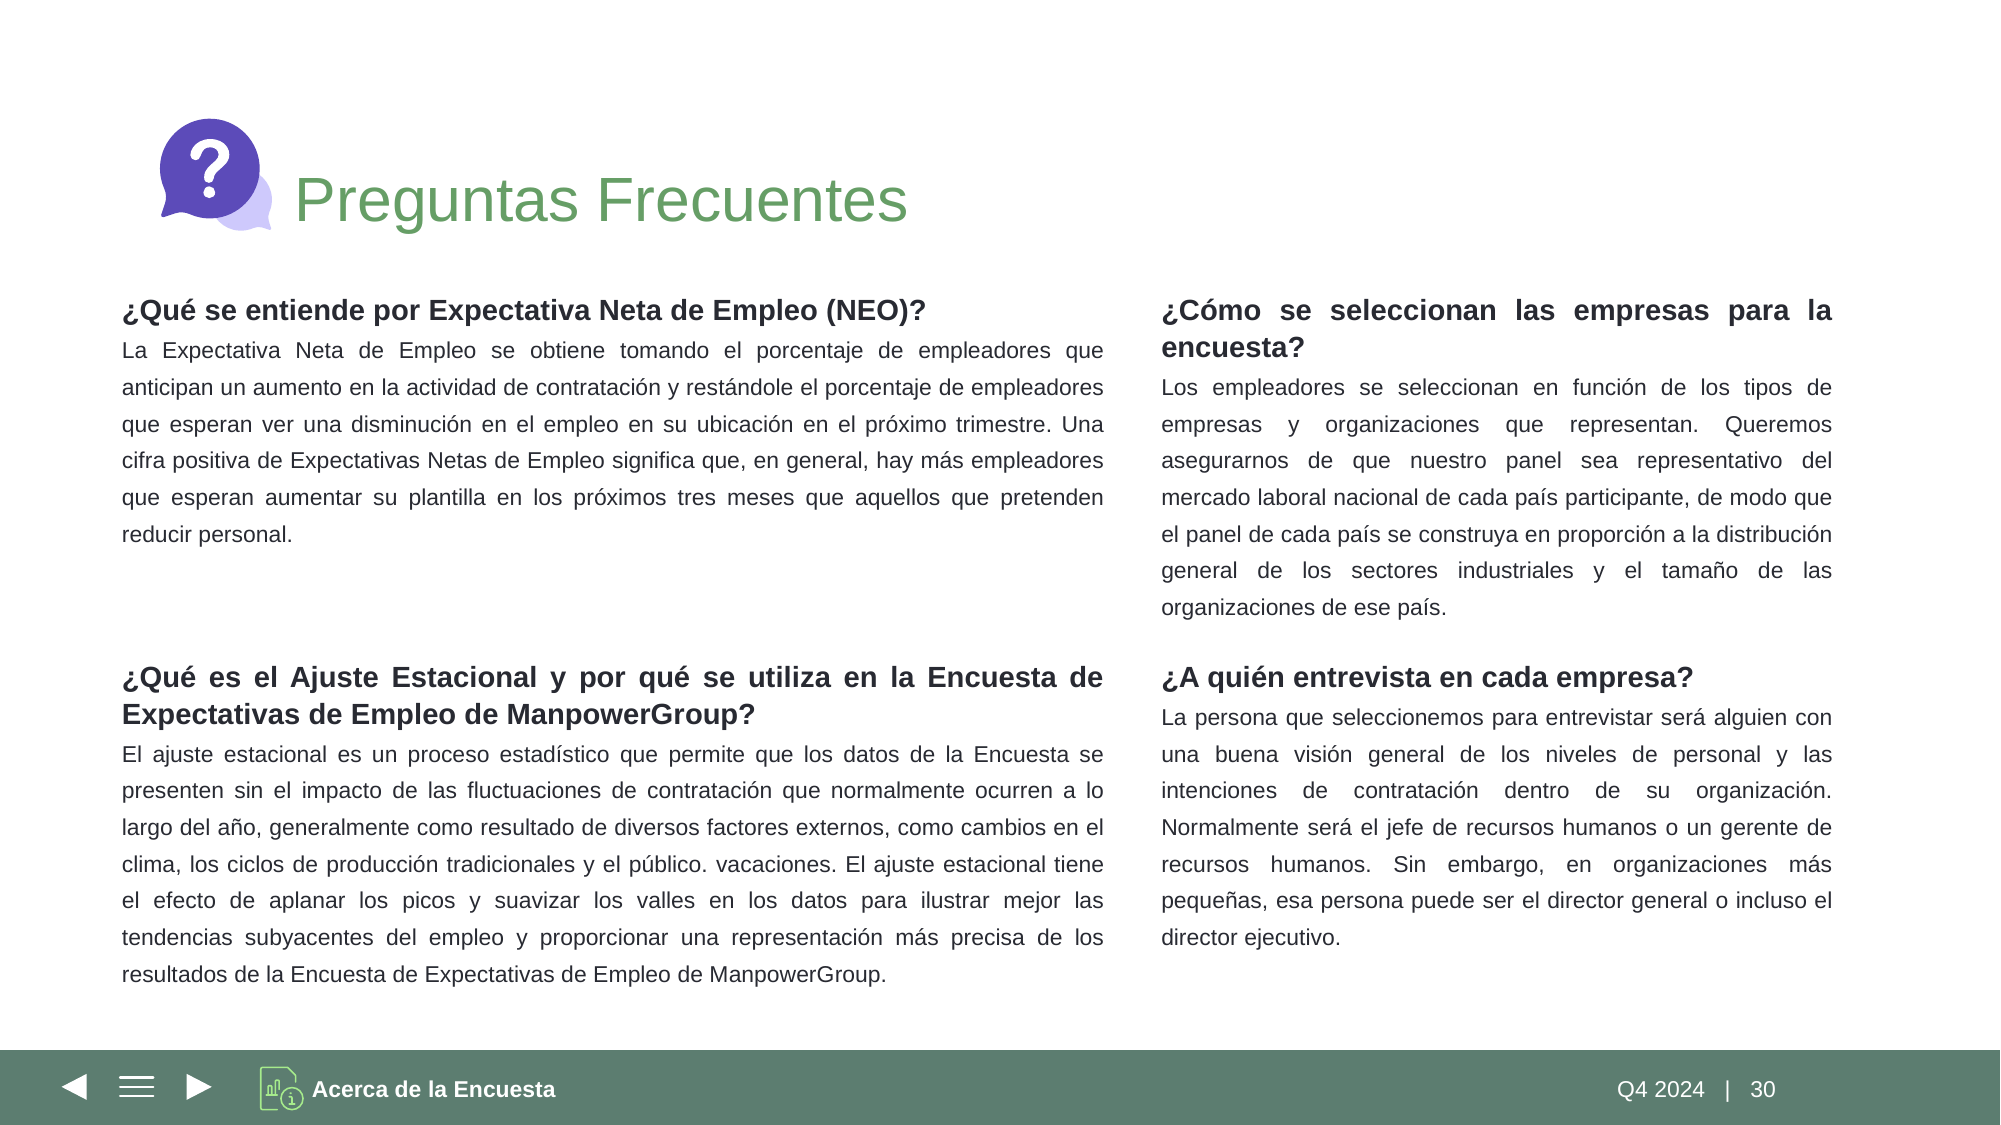

# Preguntas Frecuentes
¿Qué se entiende por Expectativa Neta de Empleo (NEO)?
La Expectativa Neta de Empleo se obtiene tomando el porcentaje de empleadores que anticipan un aumento en la actividad de contratación y restándole el porcentaje de empleadores que esperan ver una disminución en el empleo en su ubicación en el próximo trimestre. Una cifra positiva de Expectativas Netas de Empleo significa que, en general, hay más empleadores que esperan aumentar su plantilla en los próximos tres meses que aquellos que pretenden reducir personal.
¿Qué es el Ajuste Estacional y por qué se utiliza en la Encuesta de Expectativas de Empleo de ManpowerGroup?
El ajuste estacional es un proceso estadístico que permite que los datos de la Encuesta se presenten sin el impacto de las fluctuaciones de contratación que normalmente ocurren a lo largo del año, generalmente como resultado de diversos factores externos, como cambios en el clima, los ciclos de producción tradicionales y el público. vacaciones. El ajuste estacional tiene el efecto de aplanar los picos y suavizar los valles en los datos para ilustrar mejor las tendencias subyacentes del empleo y proporcionar una representación más precisa de los resultados de la Encuesta de Expectativas de Empleo de ManpowerGroup.
¿Cómo se seleccionan las empresas para la encuesta?
Los empleadores se seleccionan en función de los tipos de empresas y organizaciones que representan. Queremos asegurarnos de que nuestro panel sea representativo del mercado laboral nacional de cada país participante, de modo que el panel de cada país se construya en proporción a la distribución general de los sectores industriales y el tamaño de las organizaciones de ese país.
¿A quién entrevista en cada empresa?
La persona que seleccionemos para entrevistar será alguien con una buena visión general de los niveles de personal y las intenciones de contratación dentro de su organización. Normalmente será el jefe de recursos humanos o un gerente de recursos humanos. Sin embargo, en organizaciones más pequeñas, esa persona puede ser el director general o incluso el director ejecutivo.